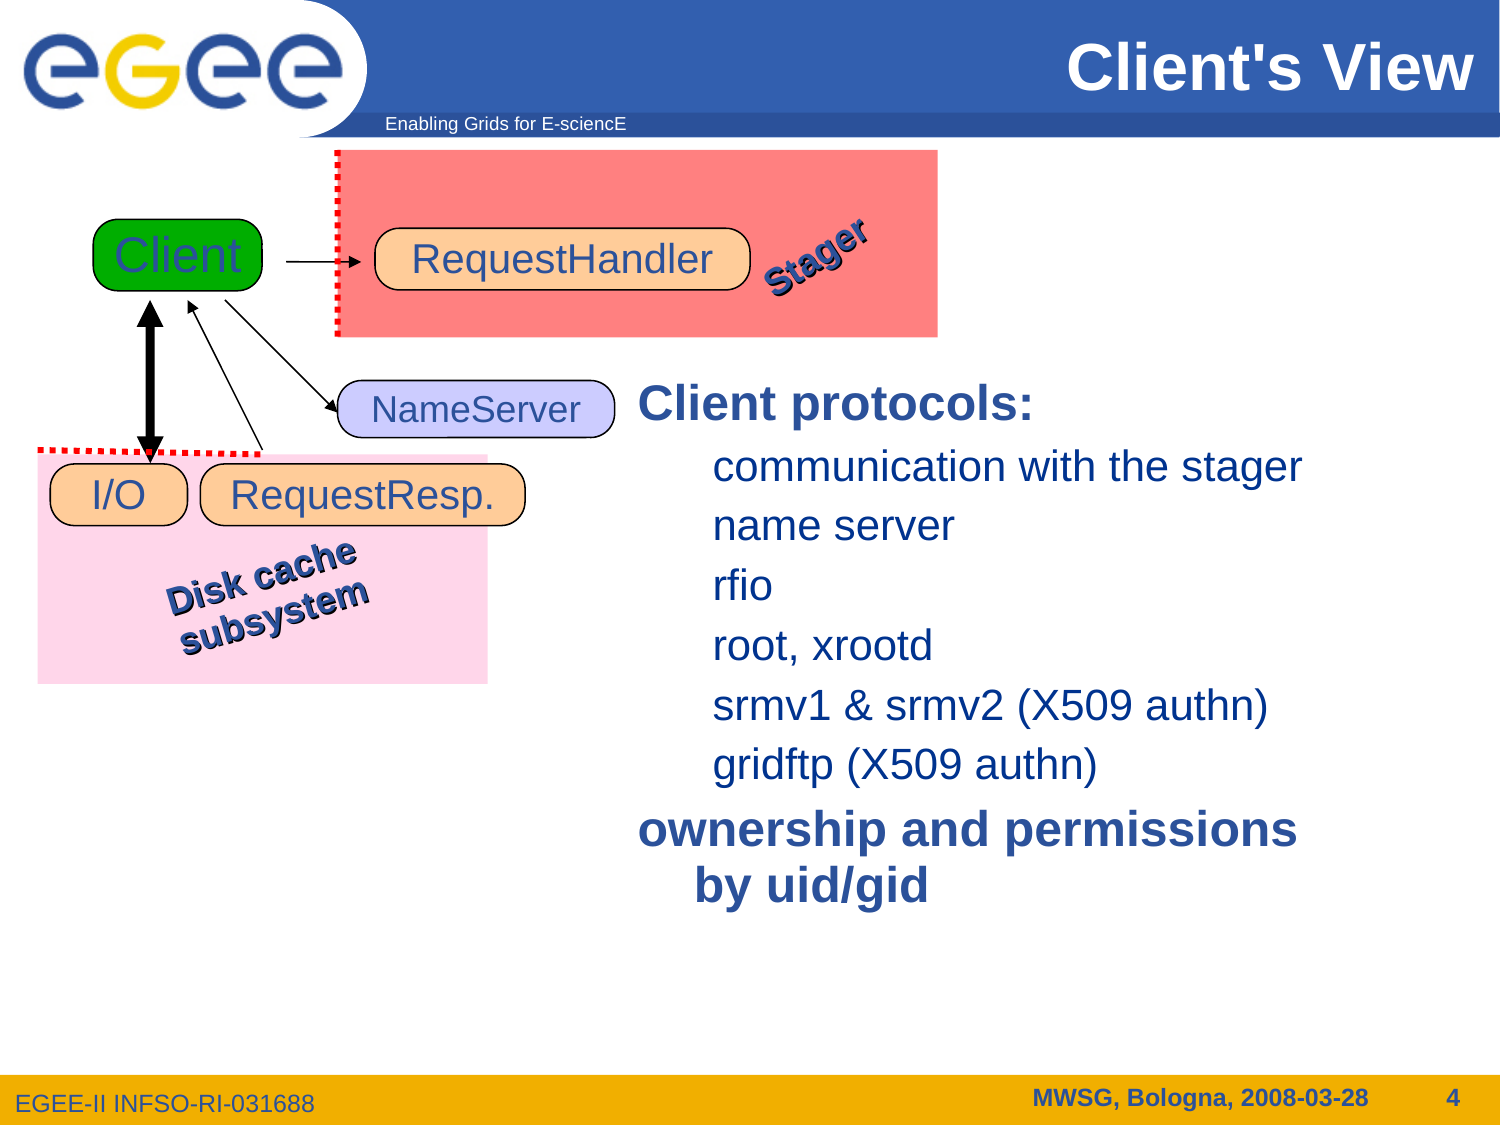

# Client's View
Stager
Client
RequestHandler
Client protocols:
communication with the stager
name server
rfio
root, xrootd
srmv1 & srmv2 (X509 authn)
gridftp (X509 authn)
ownership and permissions
by uid/gid
NameServer
Disk cache subsystem
I/O
RequestResp.
MWSG, Bologna, 2008-03-28
4